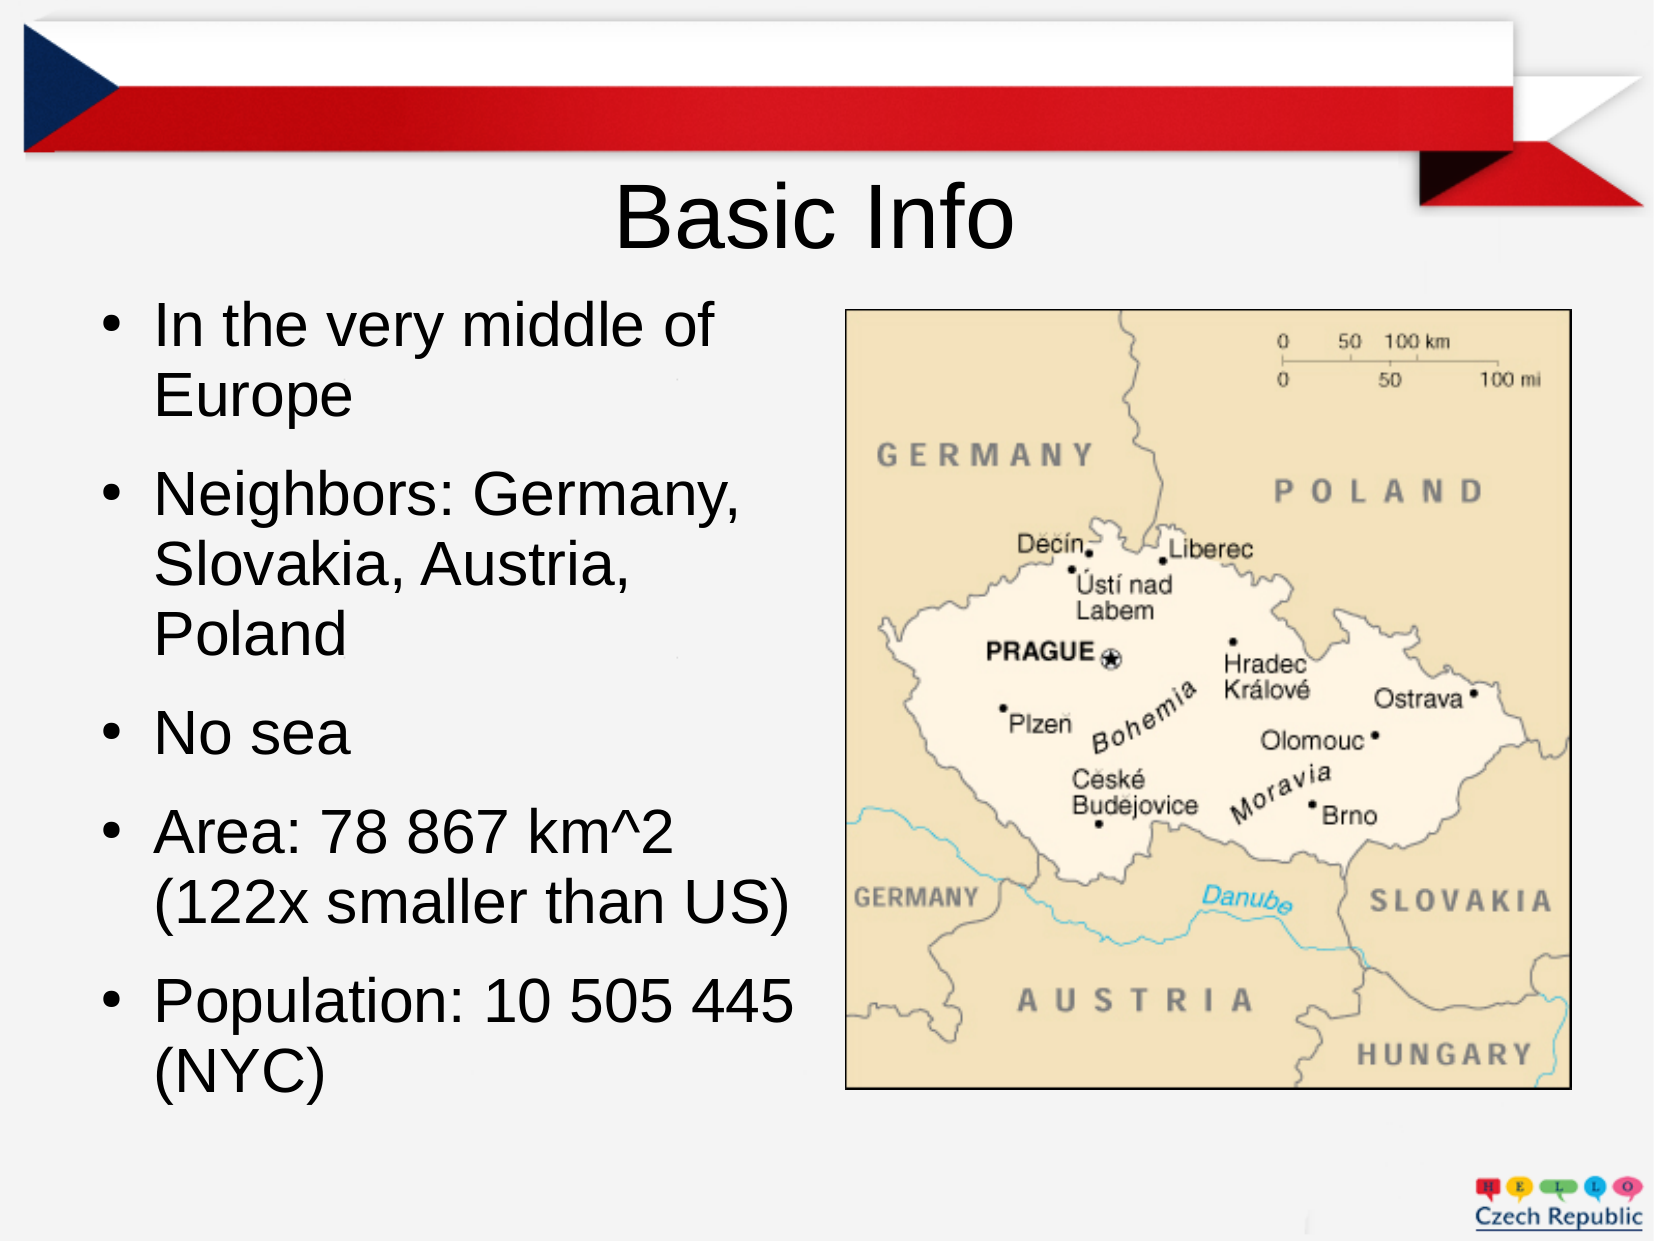

# Basic Info
In the very middle of Europe
Neighbors: Germany, Slovakia, Austria, Poland
No sea
Area: 78 867 km^2
(122x smaller than US)
Population: 10 505 445 (NYC)